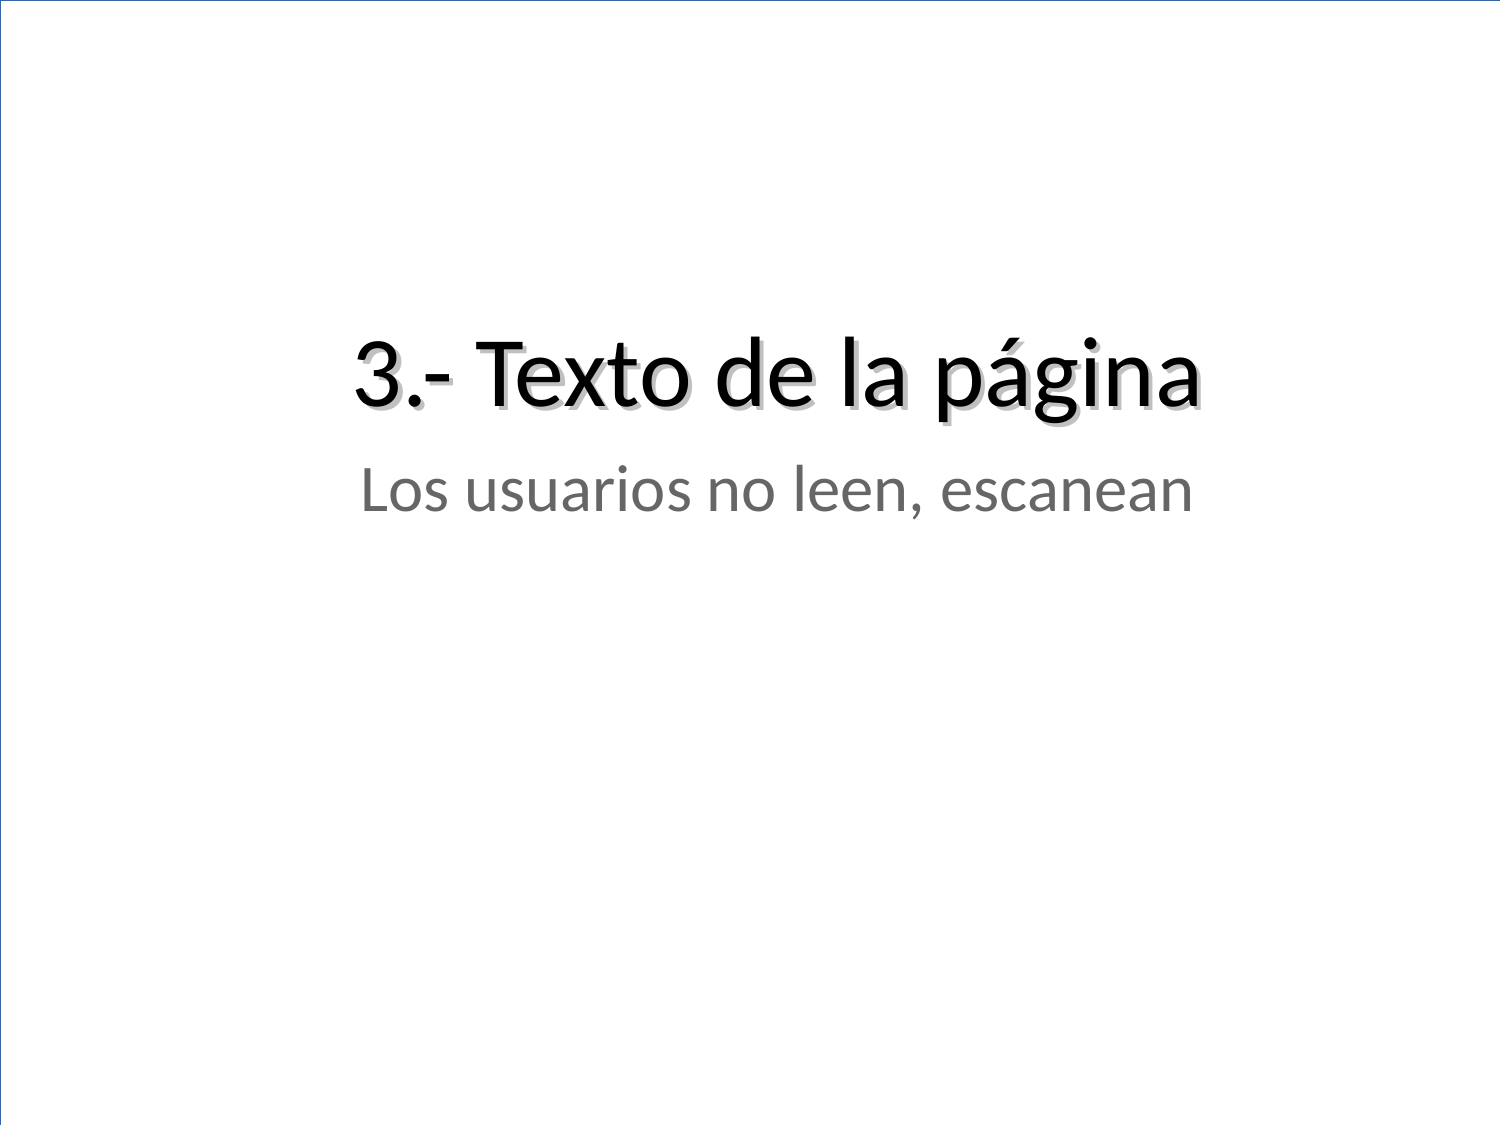

# 3.- Texto de la página
Los usuarios no leen, escanean